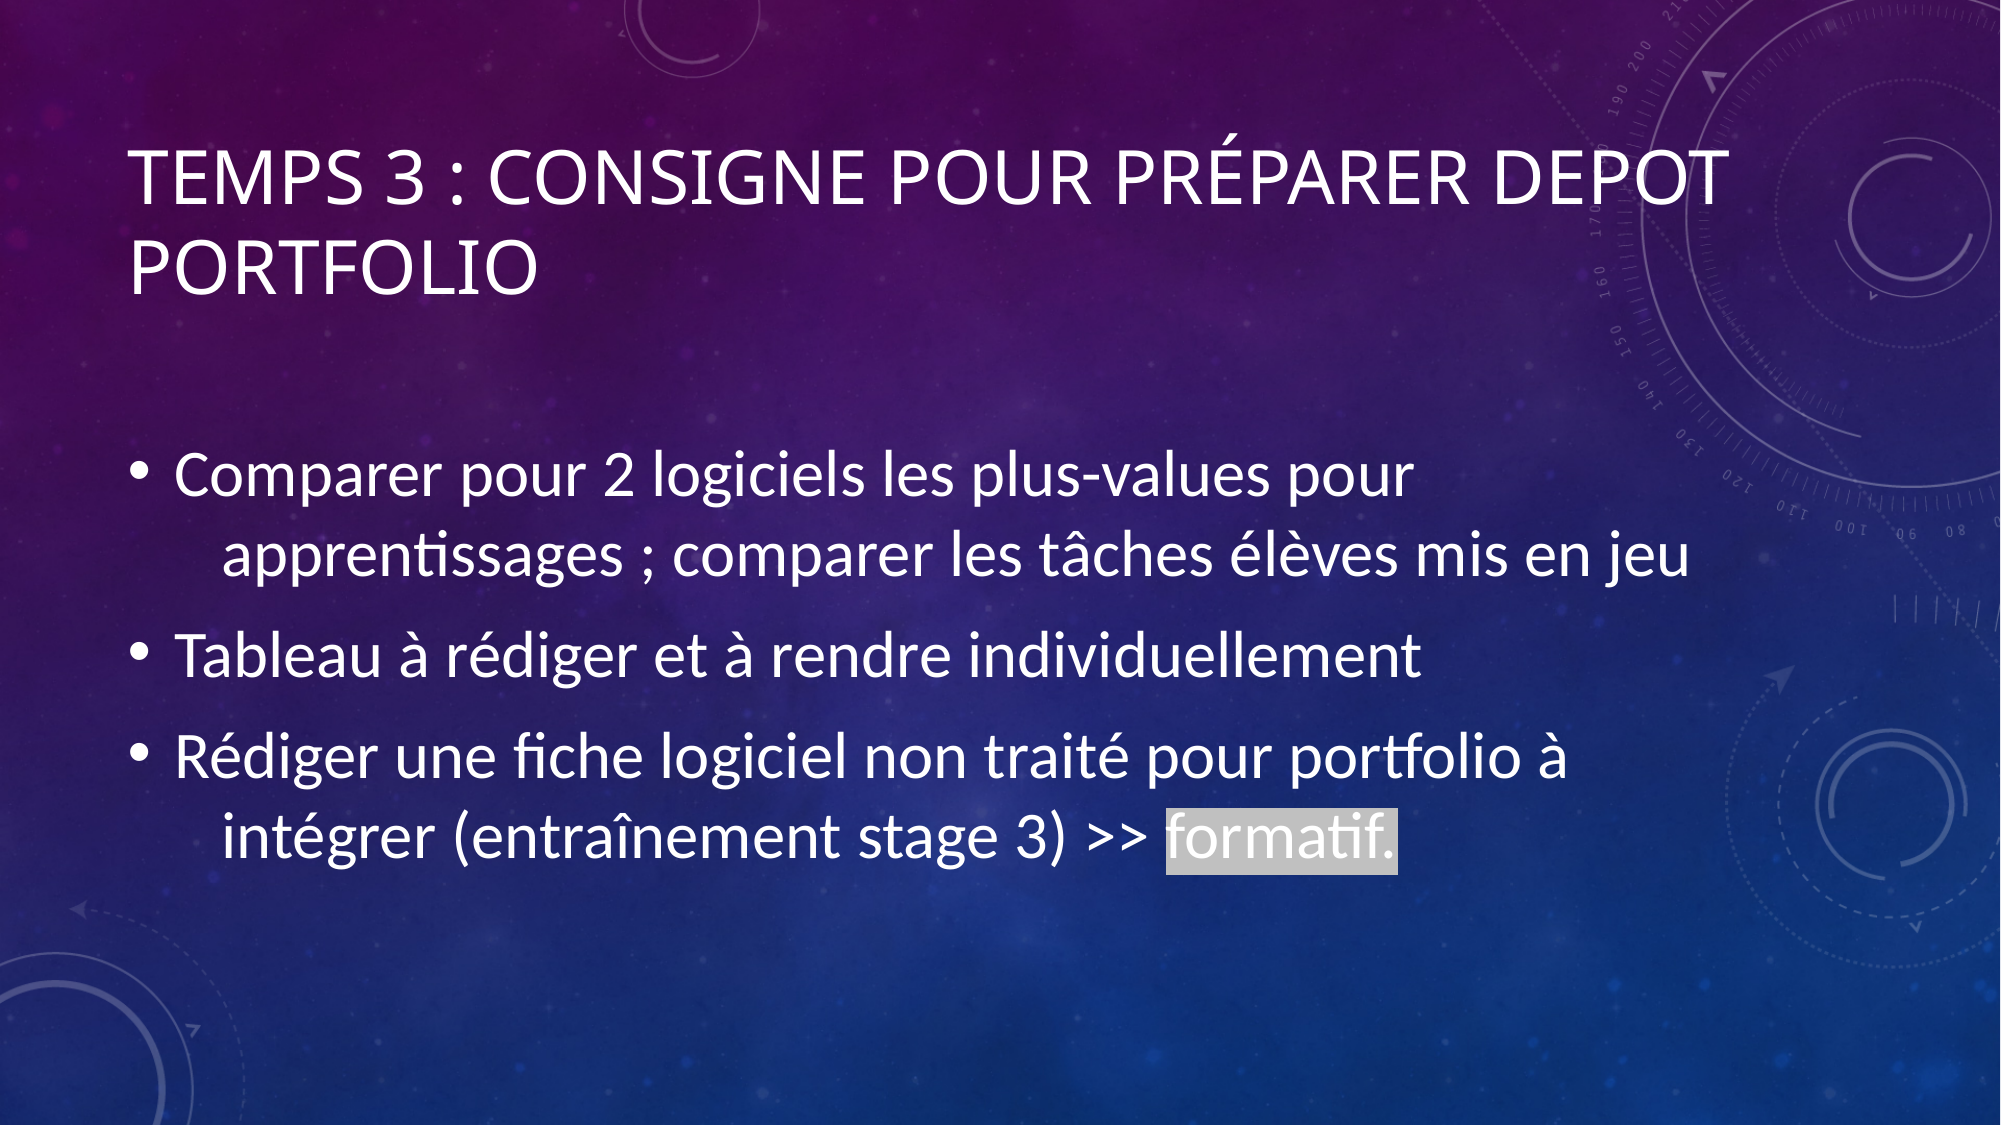

# Temps 3 : consigne pour préparer depot portfolio
Comparer pour 2 logiciels les plus-values pour apprentissages ; comparer les tâches élèves mis en jeu
Tableau à rédiger et à rendre individuellement
Rédiger une fiche logiciel non traité pour portfolio à intégrer (entraînement stage 3) >> formatif.